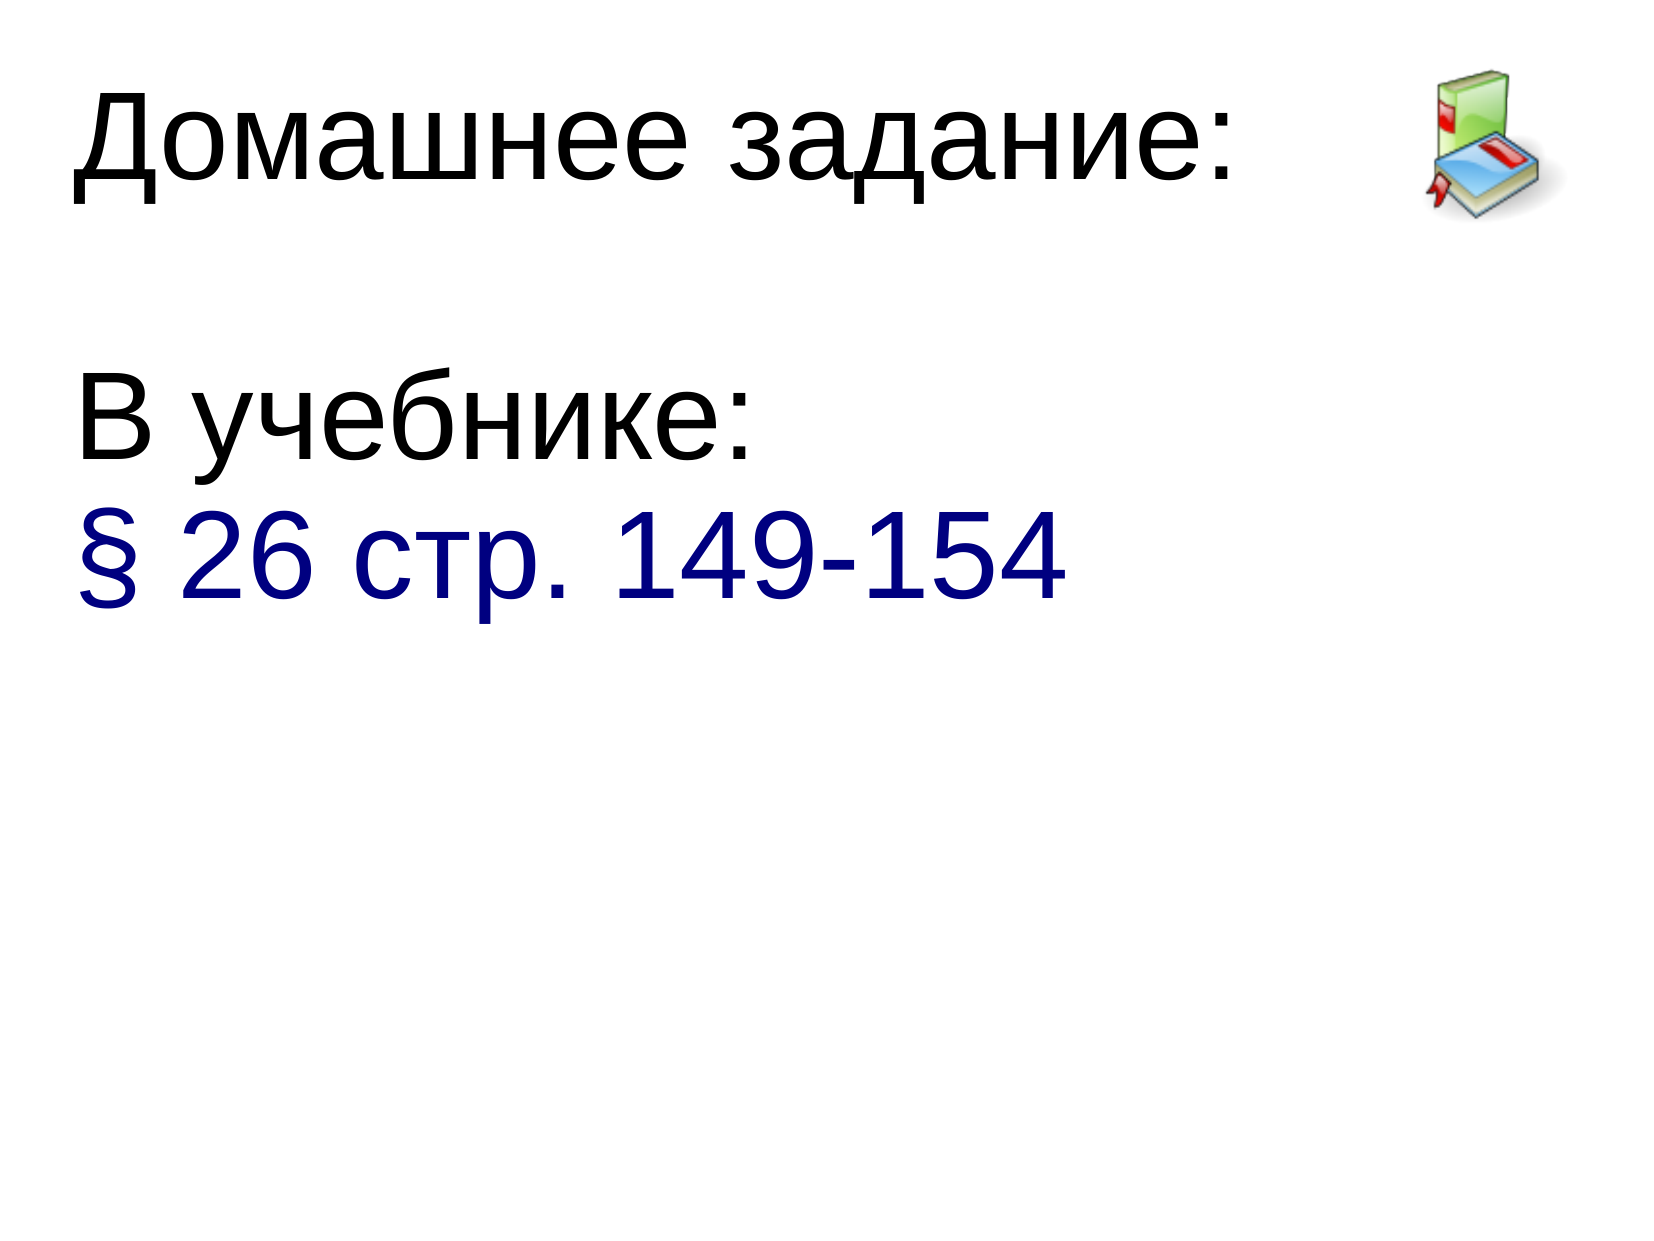

Домашнее задание:
В учебнике:
§ 26 стр. 149-154